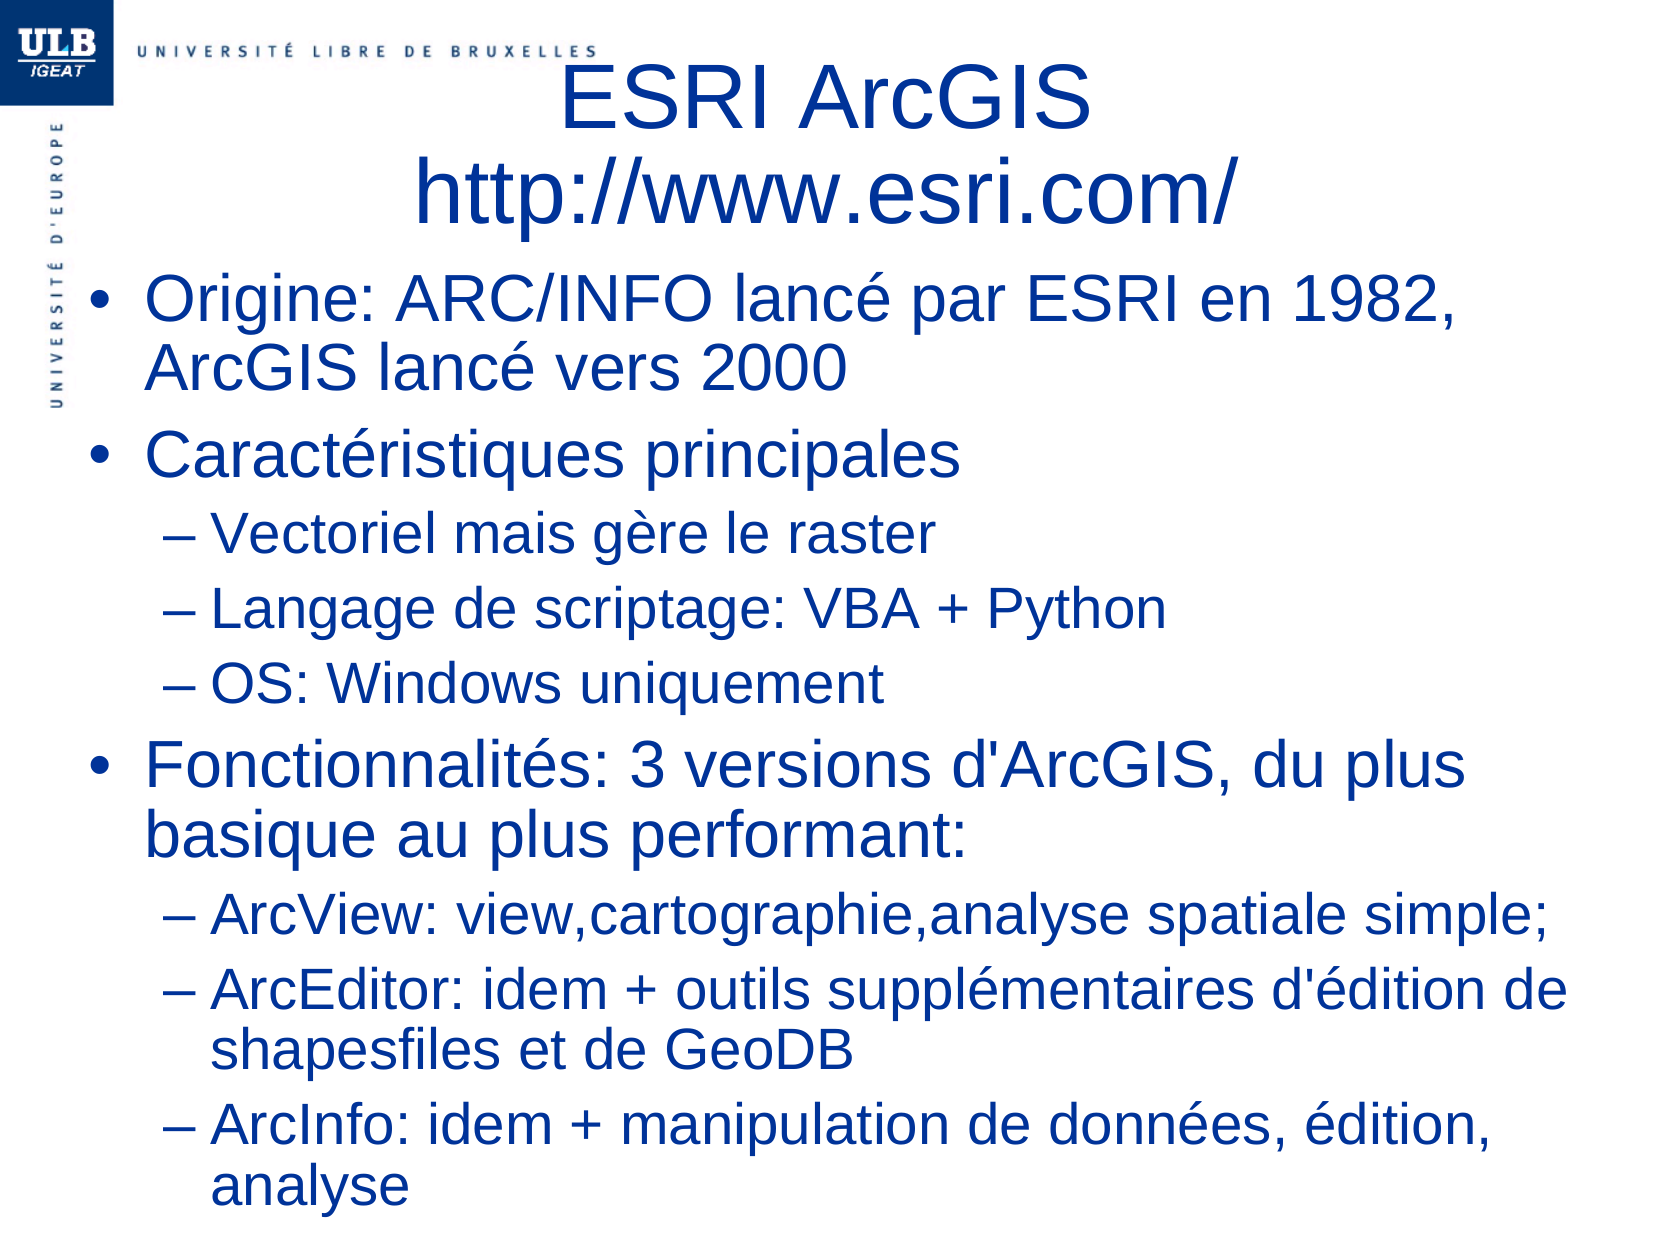

# ESRI ArcGIS http://www.esri.com/
Origine: ARC/INFO lancé par ESRI en 1982, ArcGIS lancé vers 2000
Caractéristiques principales
Vectoriel mais gère le raster
Langage de scriptage: VBA + Python
OS: Windows uniquement
Fonctionnalités: 3 versions d'ArcGIS, du plus basique au plus performant:
ArcView: view,cartographie,analyse spatiale simple;
ArcEditor: idem + outils supplémentaires d'édition de shapesfiles et de GeoDB
ArcInfo: idem + manipulation de données, édition, analyse